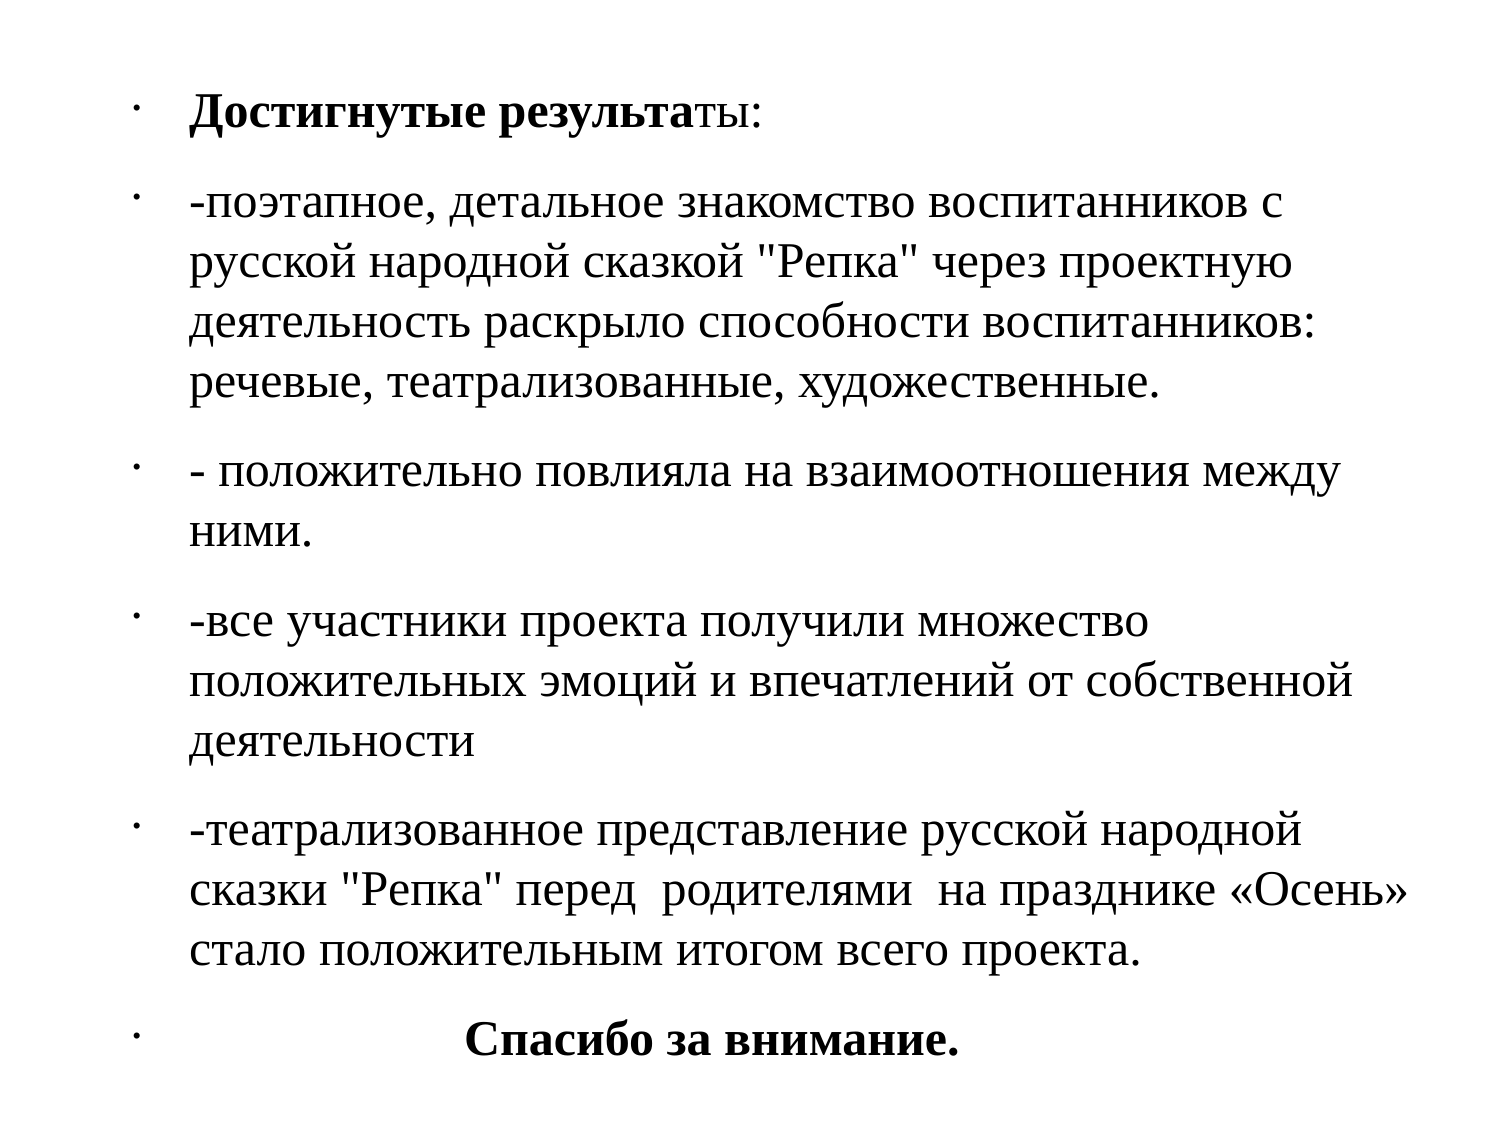

#
Достигнутые результаты:
-поэтапное, детальное знакомство воспитанников с русской народной сказкой "Репка" через проектную деятельность раскрыло способности воспитанников: речевые, театрализованные, художественные.
- положительно повлияла на взаимоотношения между ними.
-все участники проекта получили множество положительных эмоций и впечатлений от собственной деятельности
-театрализованное представление русской народной сказки "Репка" перед родителями на празднике «Осень» стало положительным итогом всего проекта.
 Спасибо за внимание.